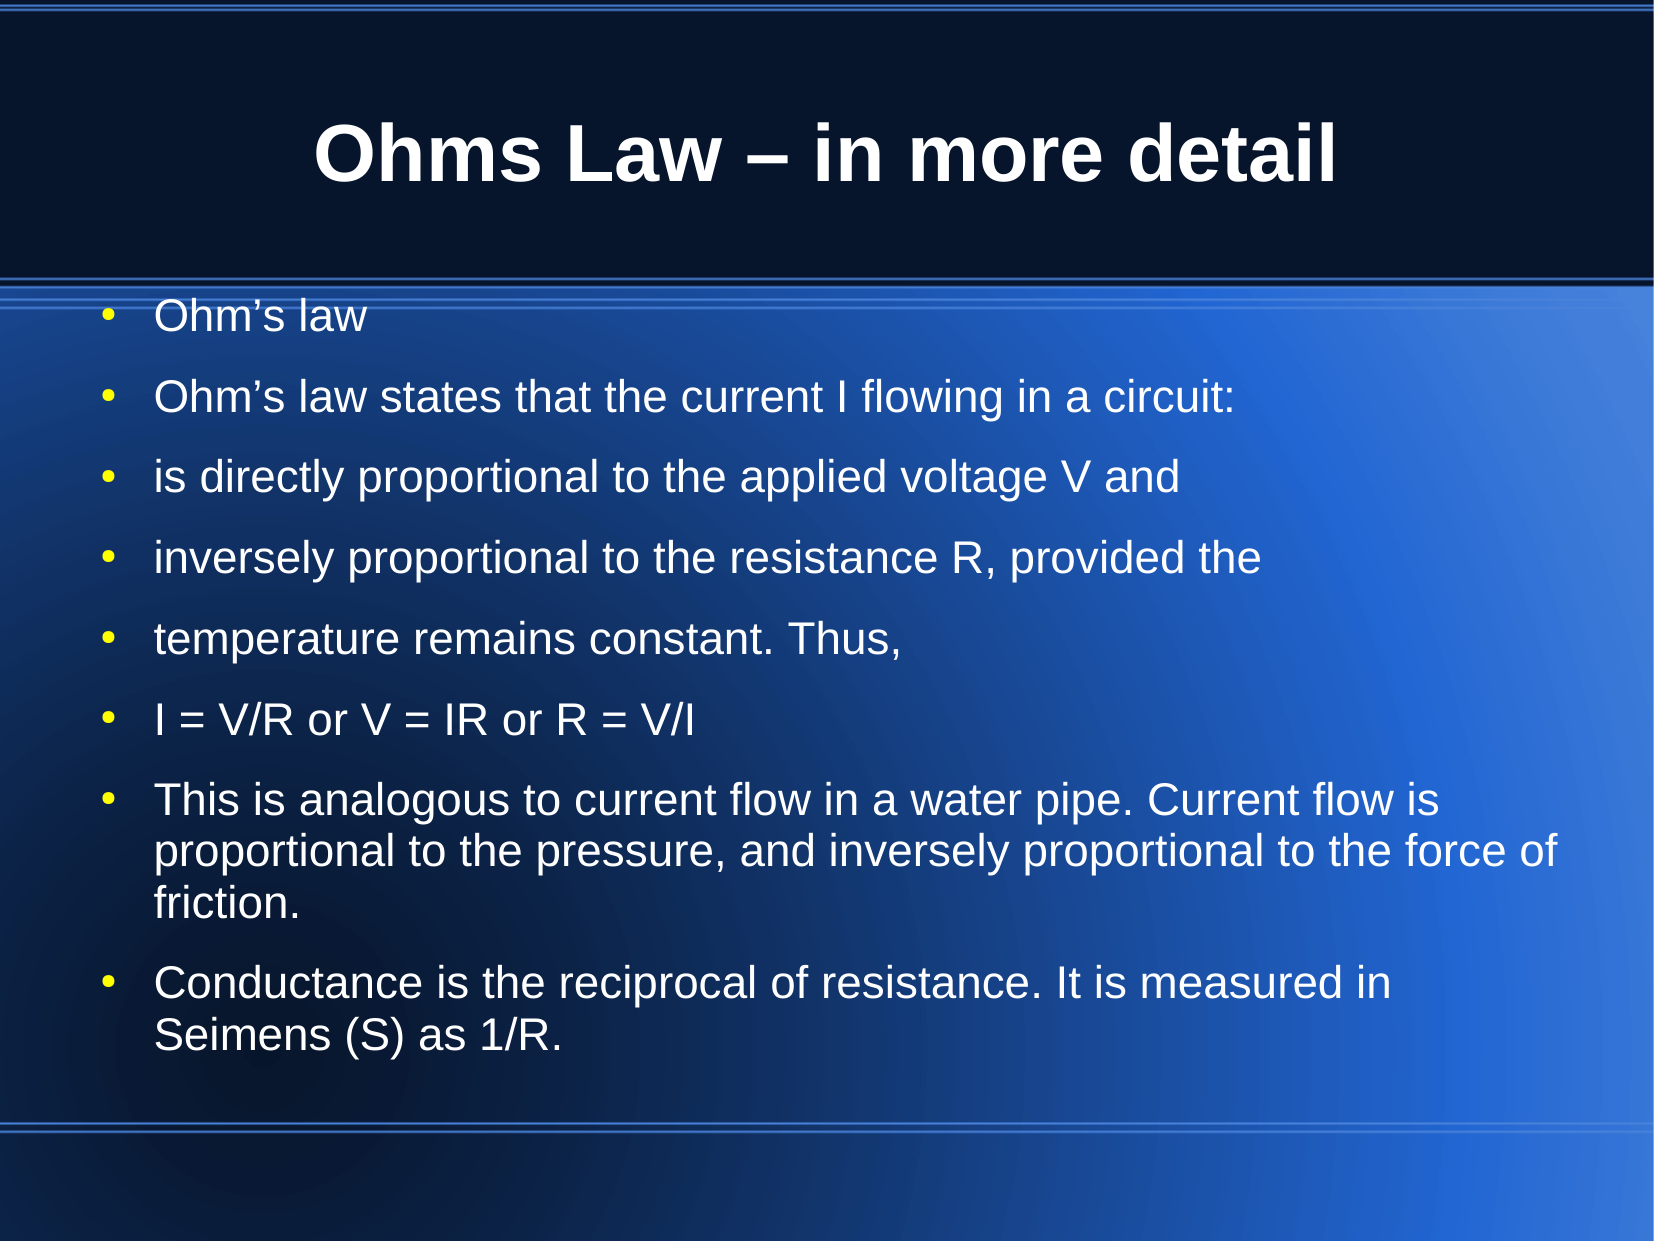

# Ohms Law – in more detail
Ohm’s law
Ohm’s law states that the current I flowing in a circuit:
is directly proportional to the applied voltage V and
inversely proportional to the resistance R, provided the
temperature remains constant. Thus,
I = V/R or V = IR or R = V/I
This is analogous to current flow in a water pipe. Current flow is proportional to the pressure, and inversely proportional to the force of friction.
Conductance is the reciprocal of resistance. It is measured in Seimens (S) as 1/R.